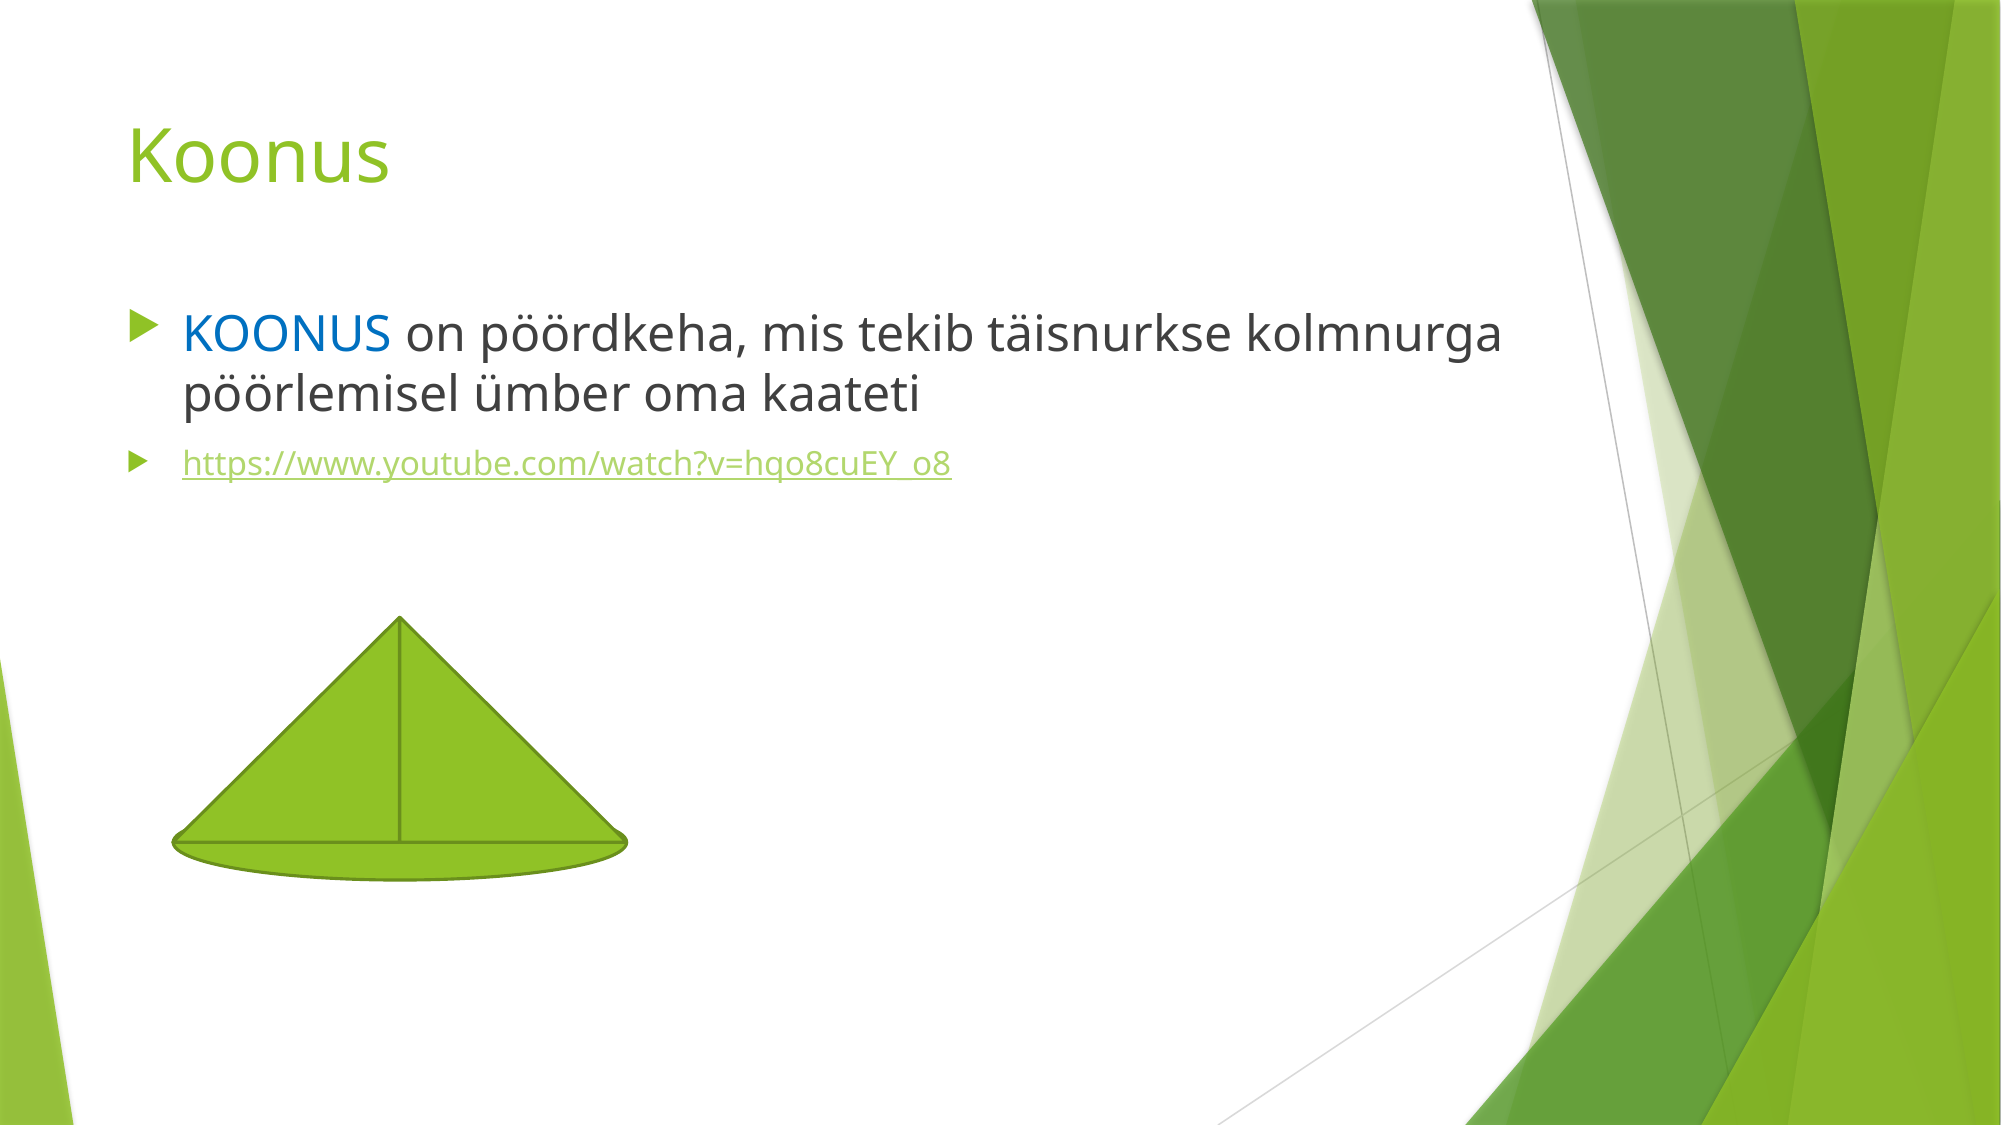

# Koonus
KOONUS on pöördkeha, mis tekib täisnurkse kolmnurga pöörlemisel ümber oma kaateti
https://www.youtube.com/watch?v=hqo8cuEY_o8